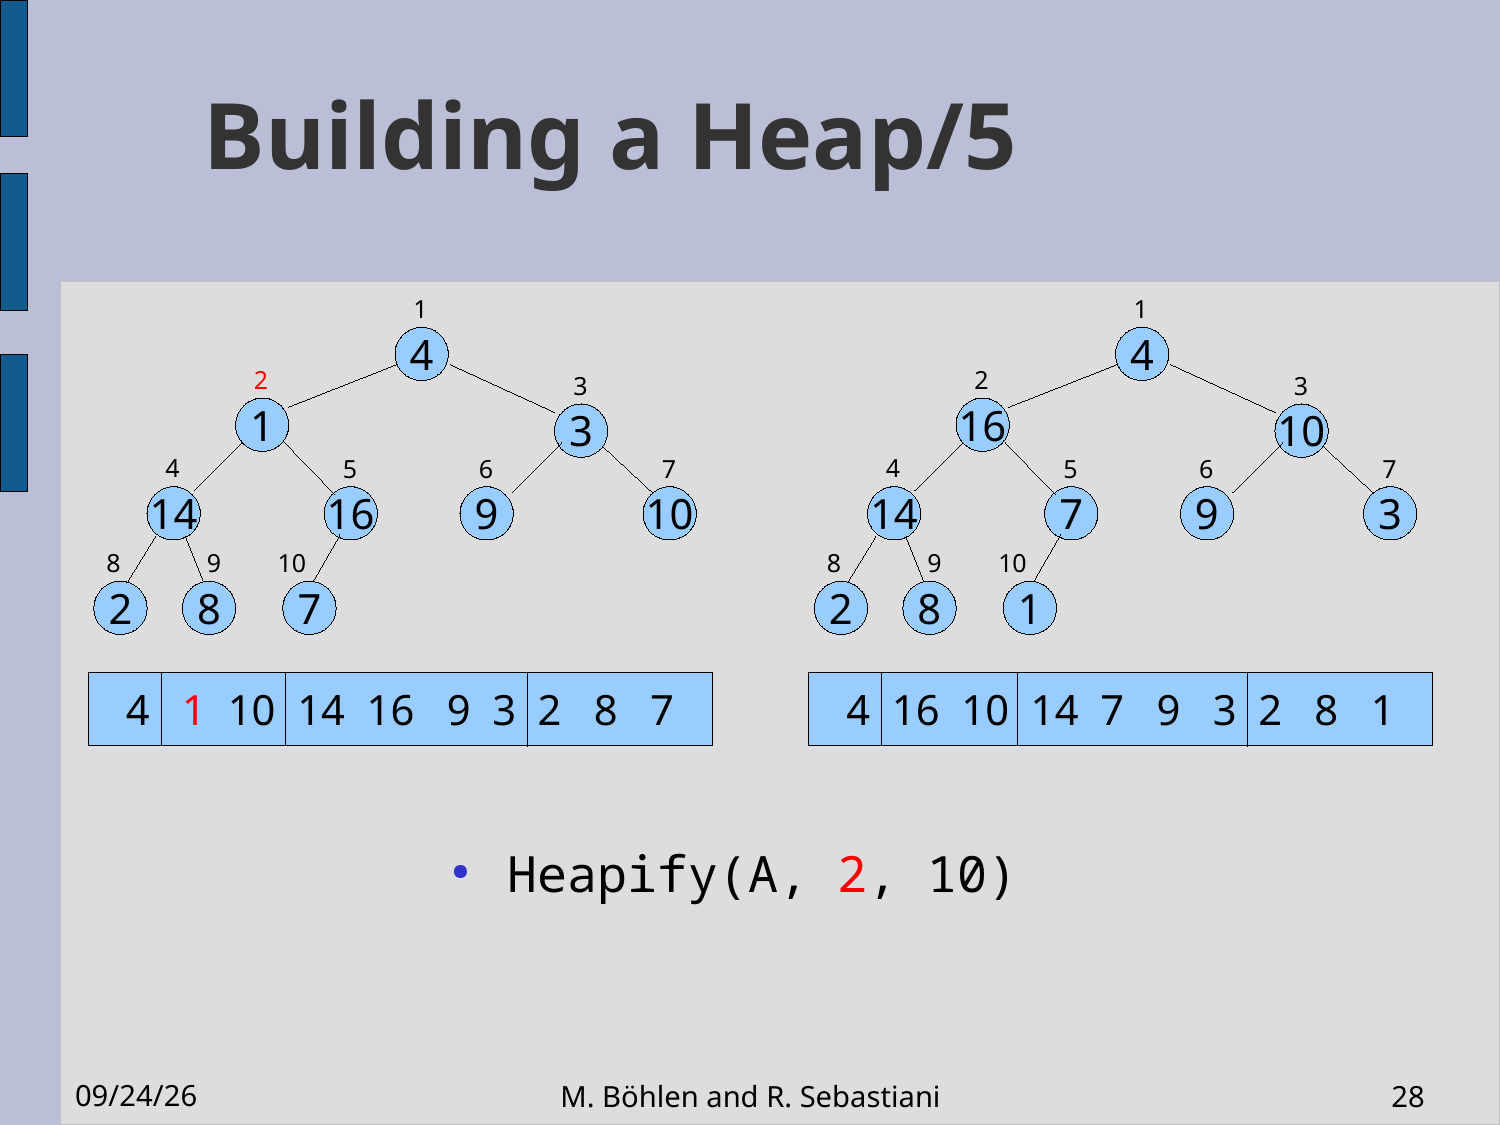

# Building a Heap/5
1
1
4
2
3
16
10
4
5
6
7
14
7
9
3
8
9
10
2
8
1
4 16 10 14 7 9 3 2 8 1
4
2
3
1
3
4
5
6
7
14
16
9
10
8
9
10
2
8
7
4 1 10 14 16 9 3 2 8 7
Heapify(A, 2, 10)
M. Böhlen and R. Sebastiani
28